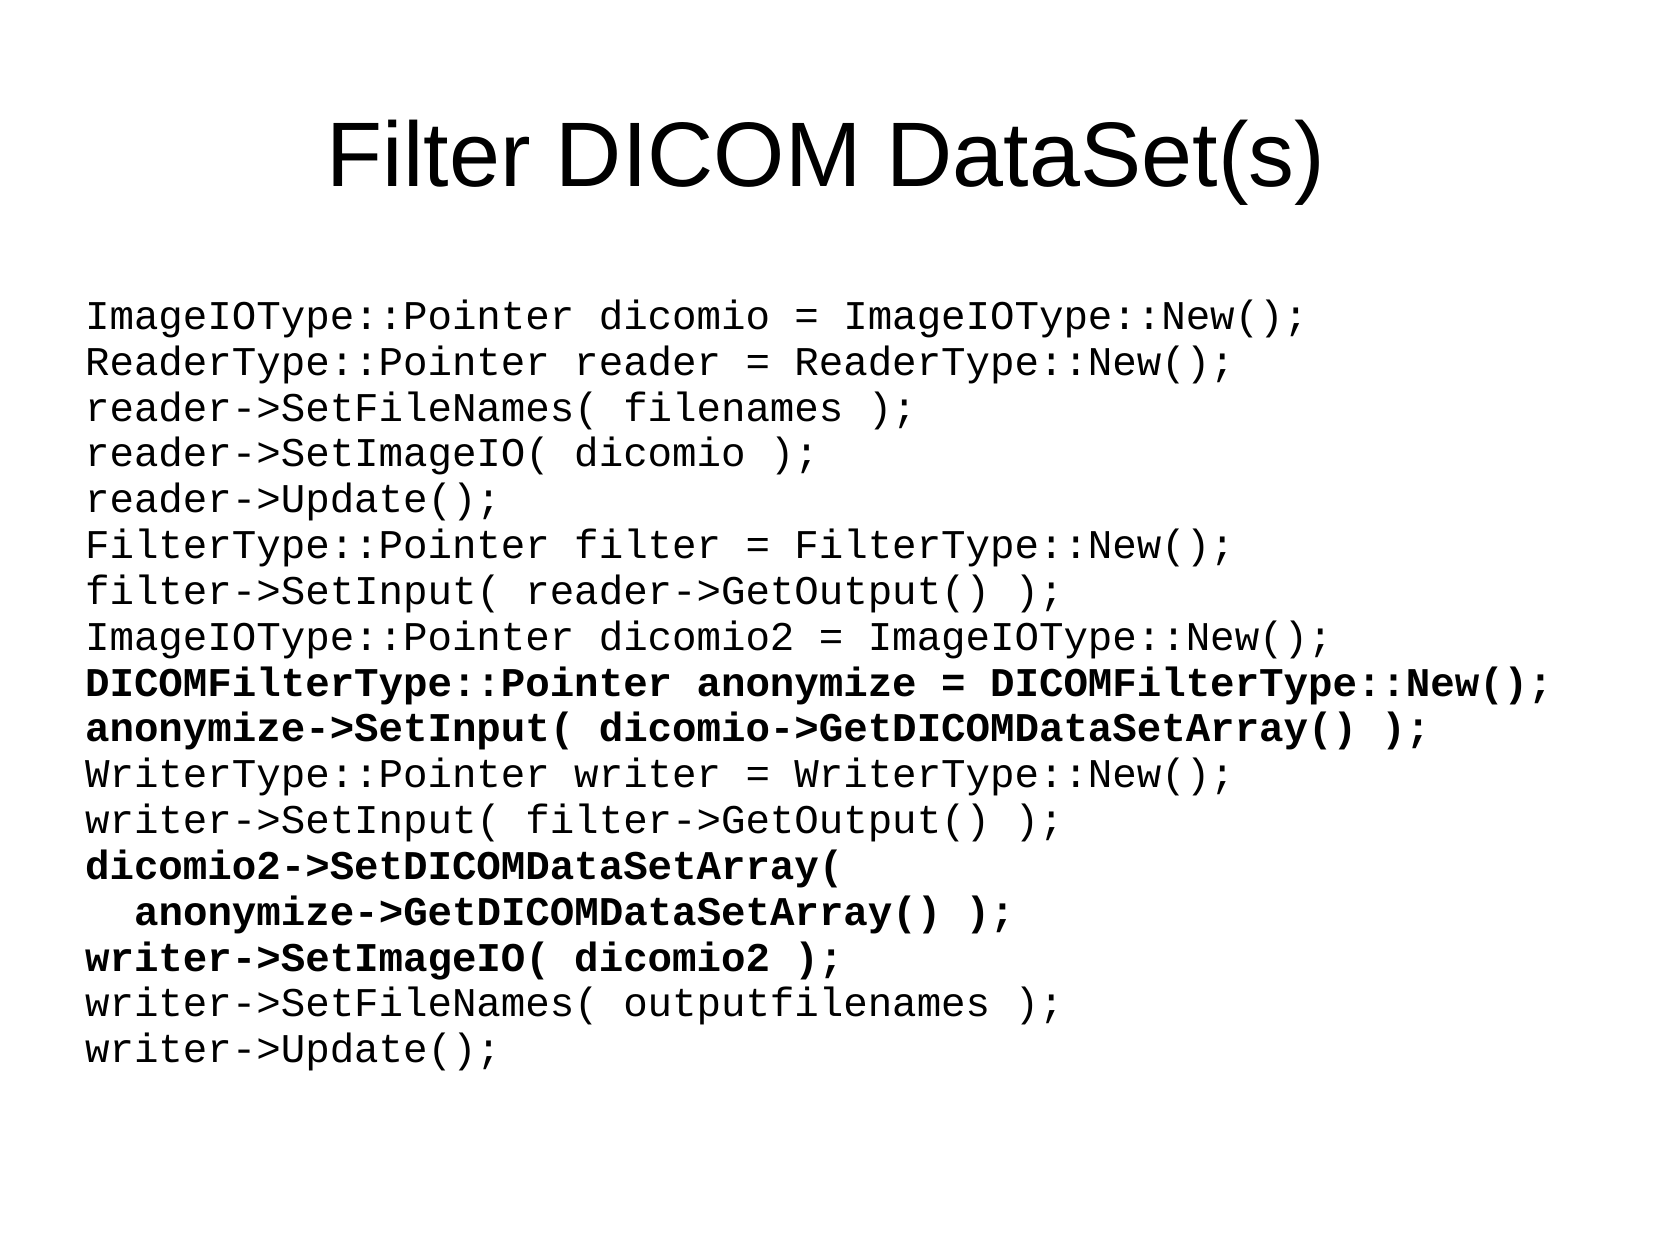

# Filter DICOM DataSet(s)
ImageIOType::Pointer dicomio = ImageIOType::New();
ReaderType::Pointer reader = ReaderType::New();
reader->SetFileNames( filenames );
reader->SetImageIO( dicomio );
reader->Update();
FilterType::Pointer filter = FilterType::New();
filter->SetInput( reader->GetOutput() );
ImageIOType::Pointer dicomio2 = ImageIOType::New();
DICOMFilterType::Pointer anonymize = DICOMFilterType::New();
anonymize->SetInput( dicomio->GetDICOMDataSetArray() );
WriterType::Pointer writer = WriterType::New();
writer->SetInput( filter->GetOutput() );
dicomio2->SetDICOMDataSetArray(
 anonymize->GetDICOMDataSetArray() );
writer->SetImageIO( dicomio2 );
writer->SetFileNames( outputfilenames );
writer->Update();